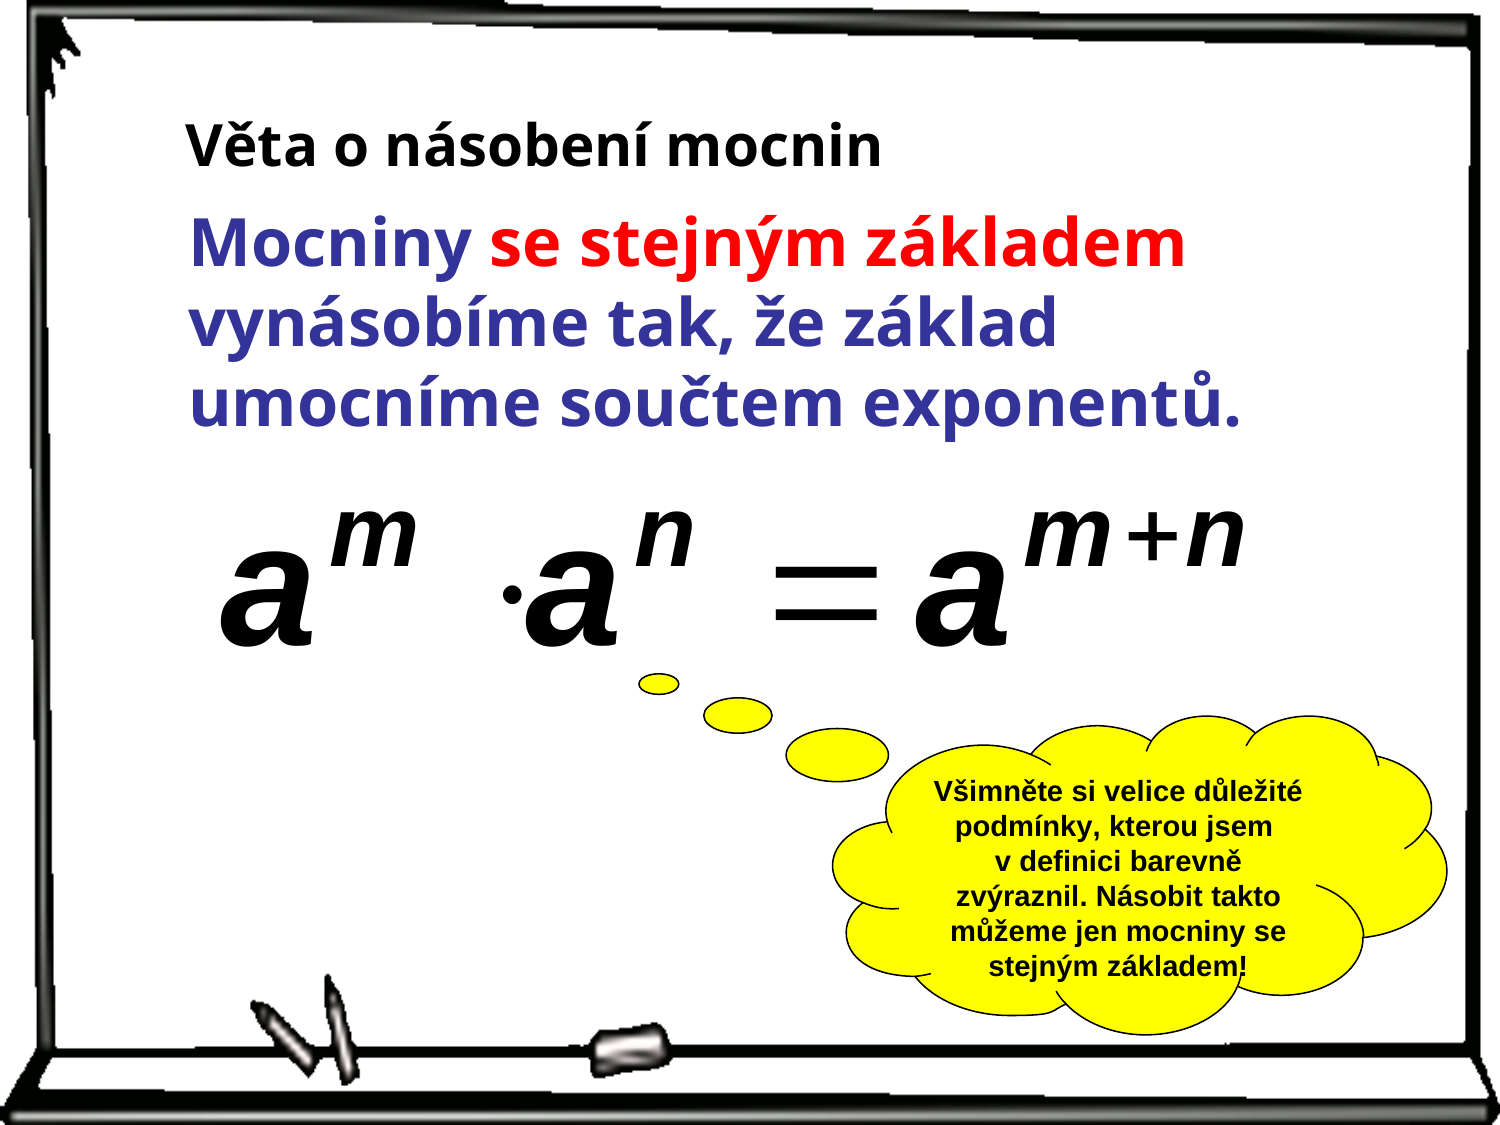

Věta o násobení mocnin
Mocniny se stejným základem vynásobíme tak, že základ umocníme součtem exponentů.
Všimněte si velice důležité podmínky, kterou jsem
v definici barevně zvýraznil. Násobit takto můžeme jen mocniny se stejným základem!